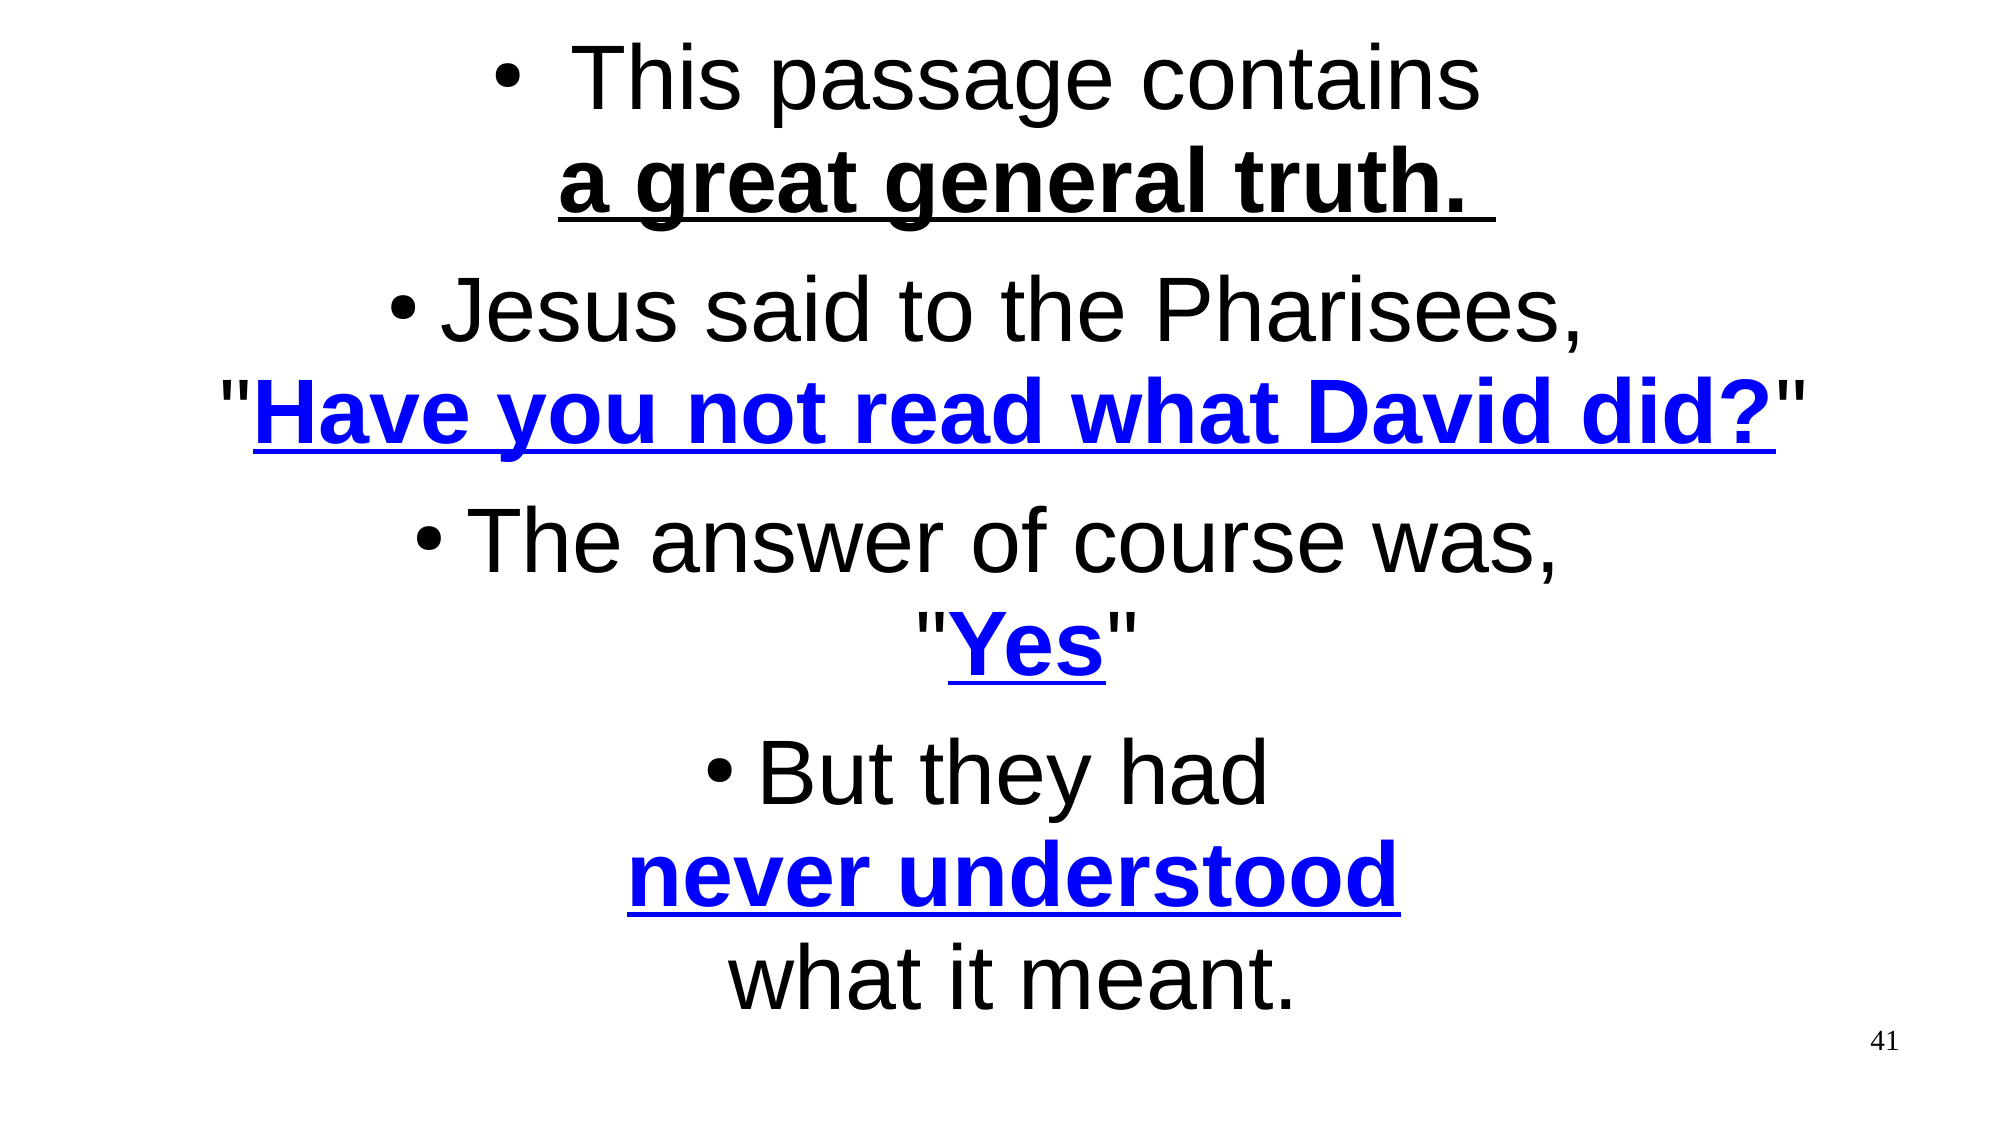

# This passage contains a great general truth.
Jesus said to the Pharisees,
"Have you not read what David did?"
The answer of course was,
"Yes"
But they had
never understood
what it meant.
41